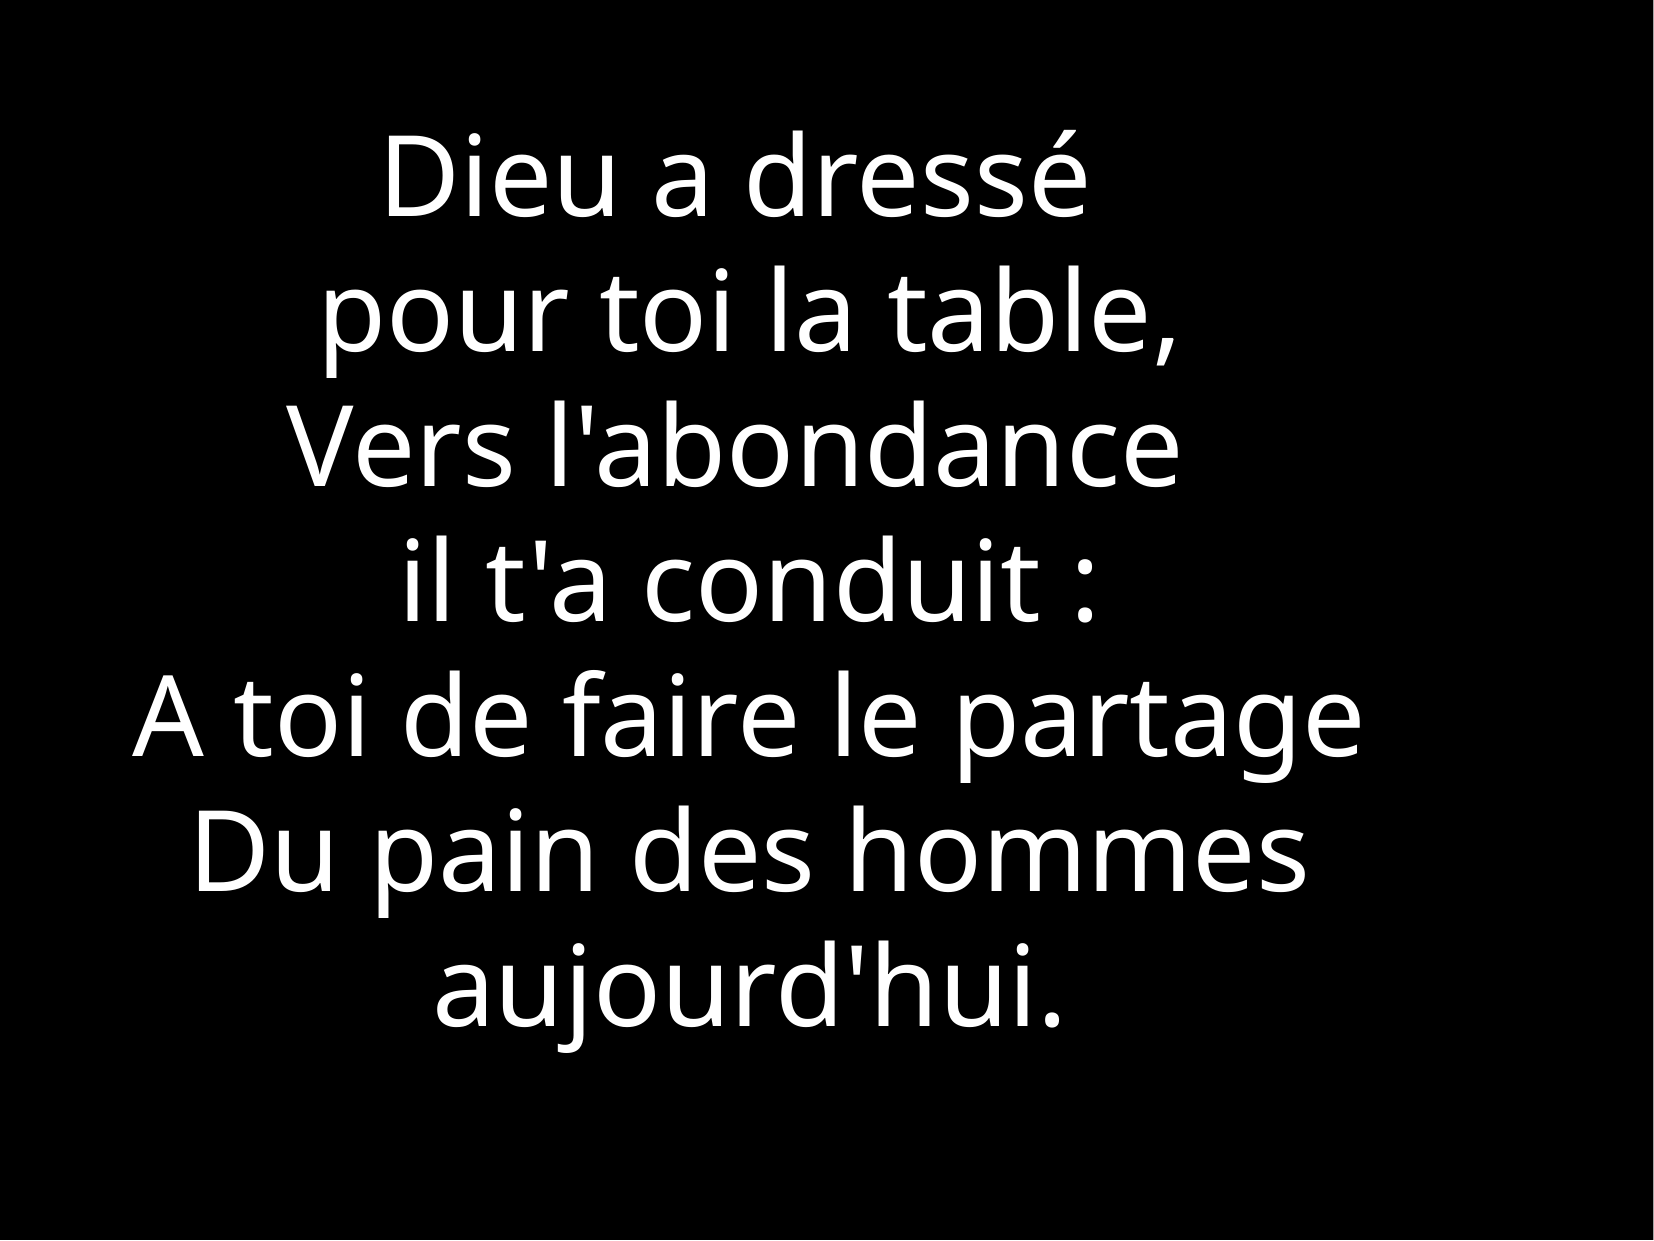

Dieu a dressé
pour toi la table,
Vers l'abondance
il t'a conduit :
A toi de faire le partage
Du pain des hommes aujourd'hui.